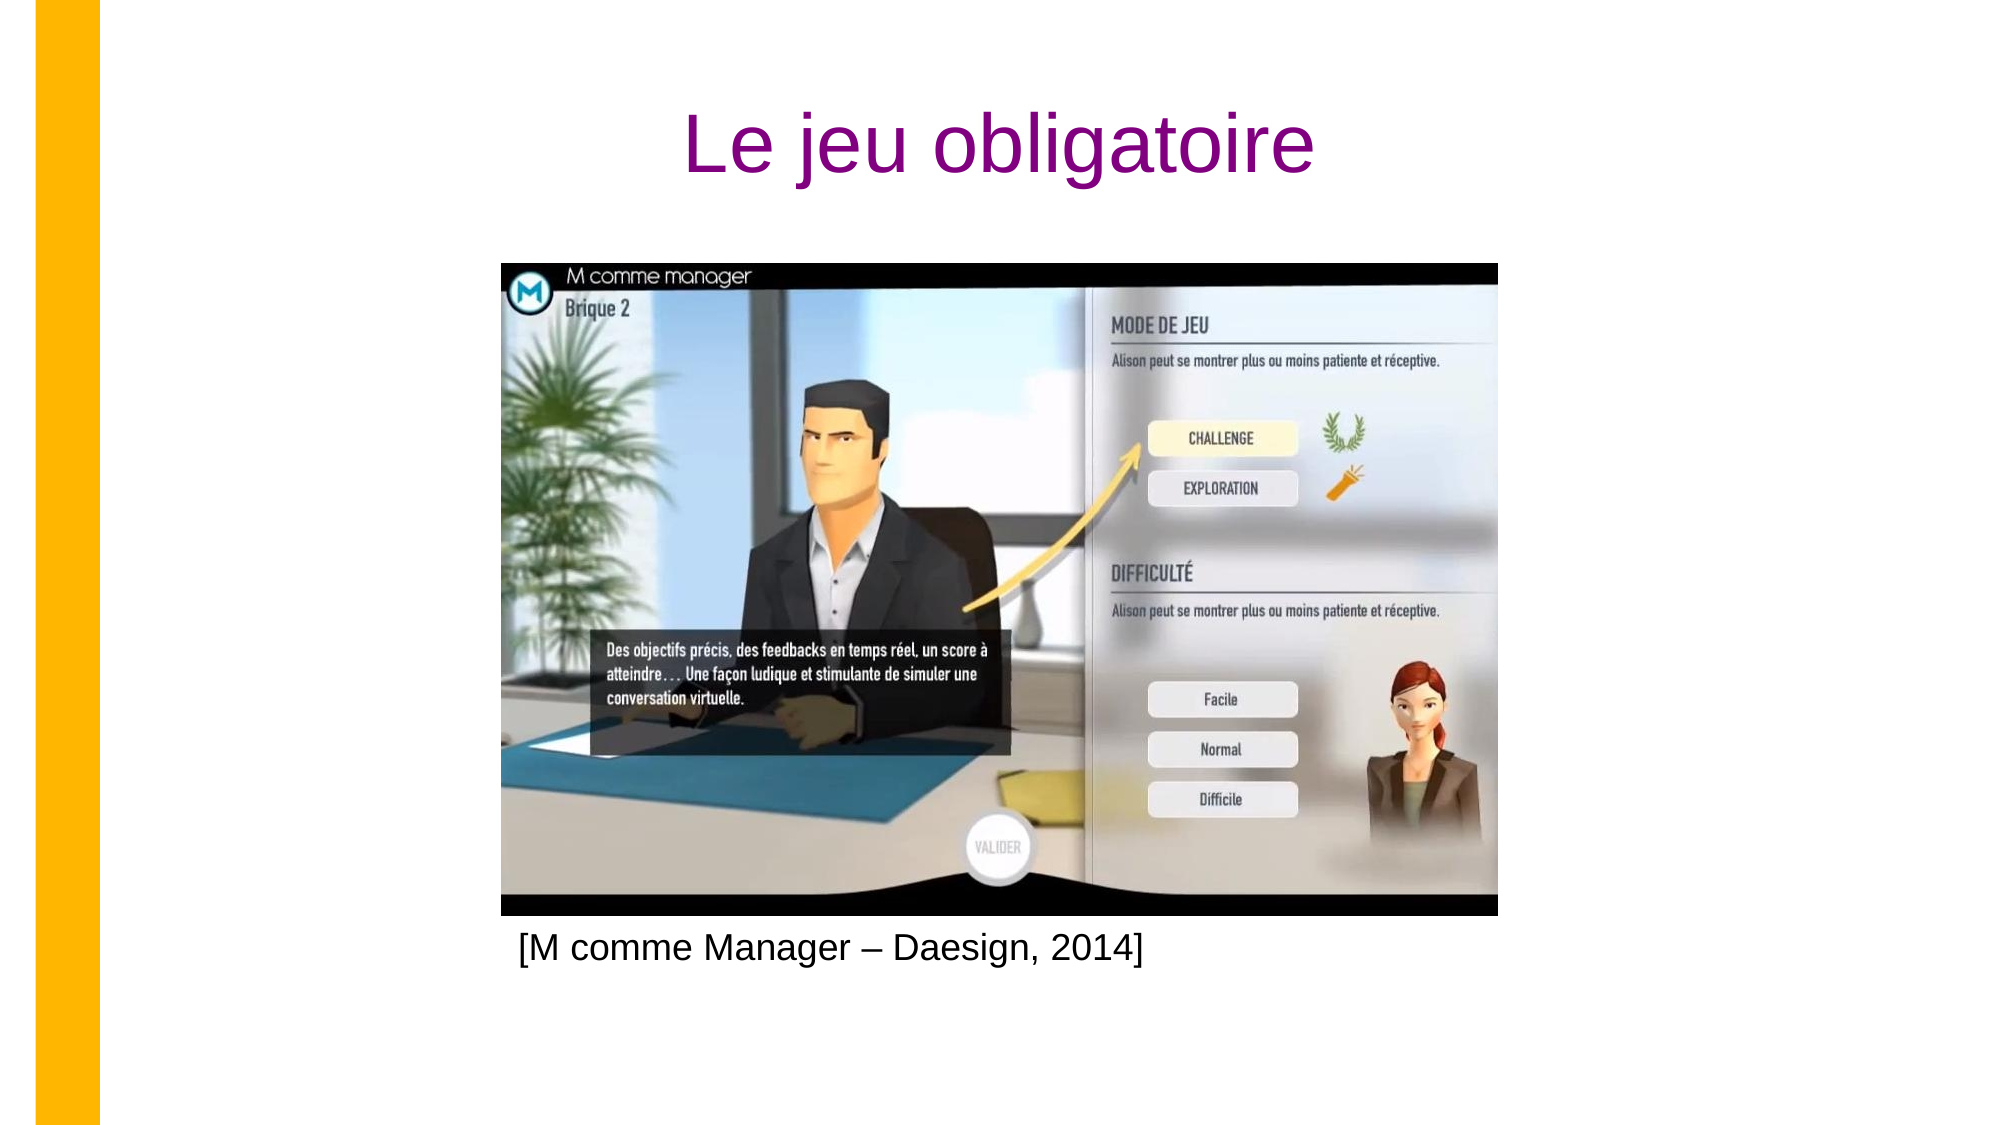

# Le jeu obligatoire
[M comme Manager – Daesign, 2014]